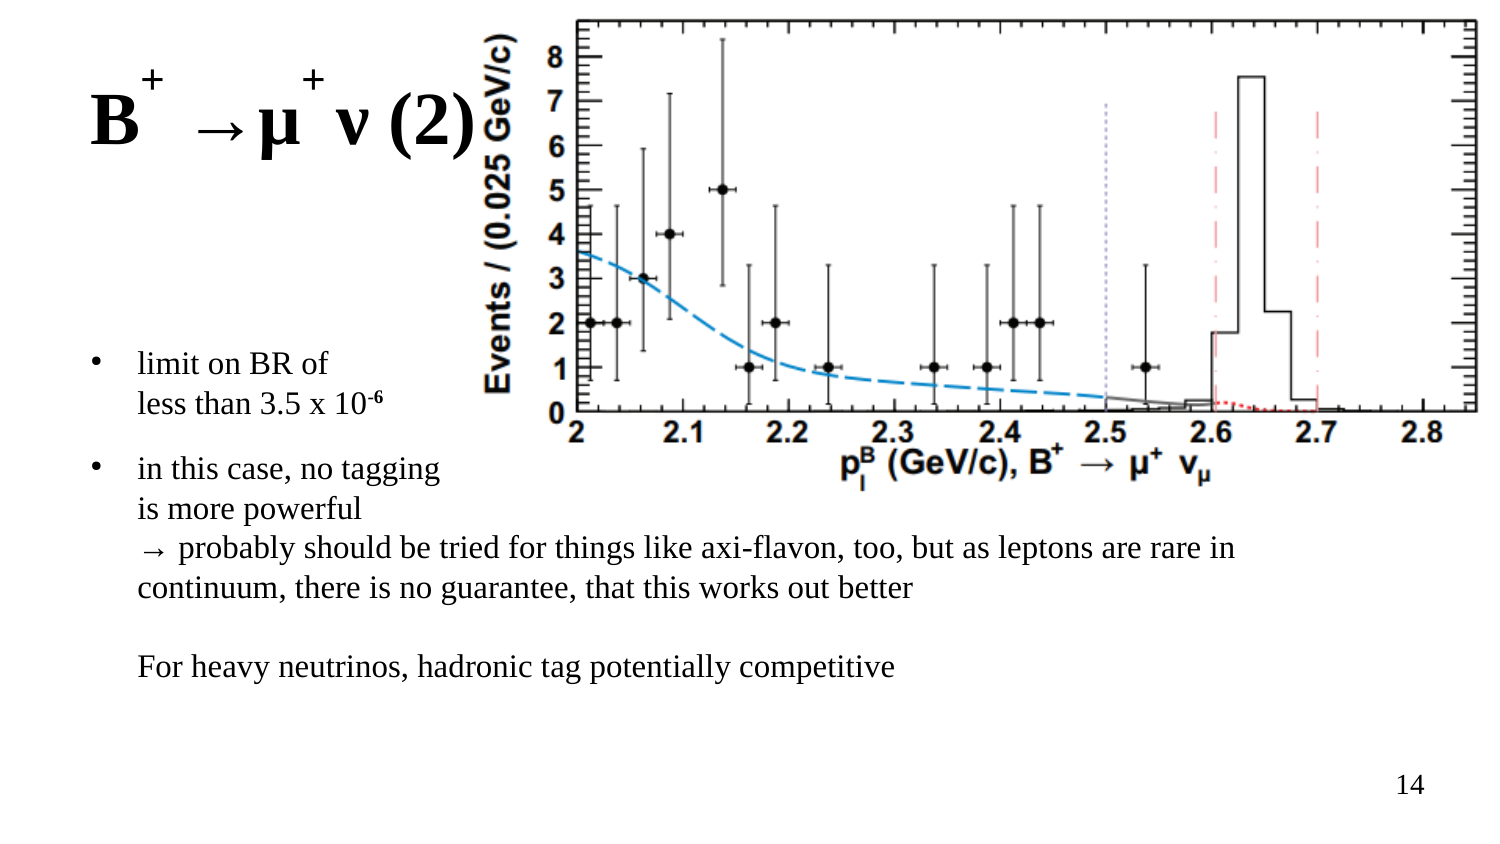

# B+ →μ+ ν (2)
limit on BR of
less than 3.5 x 10-6
in this case, no tagging
is more powerful
→ probably should be tried for things like axi-flavon, too, but as leptons are rare in continuum, there is no guarantee, that this works out better
For heavy neutrinos, hadronic tag potentially competitive
14